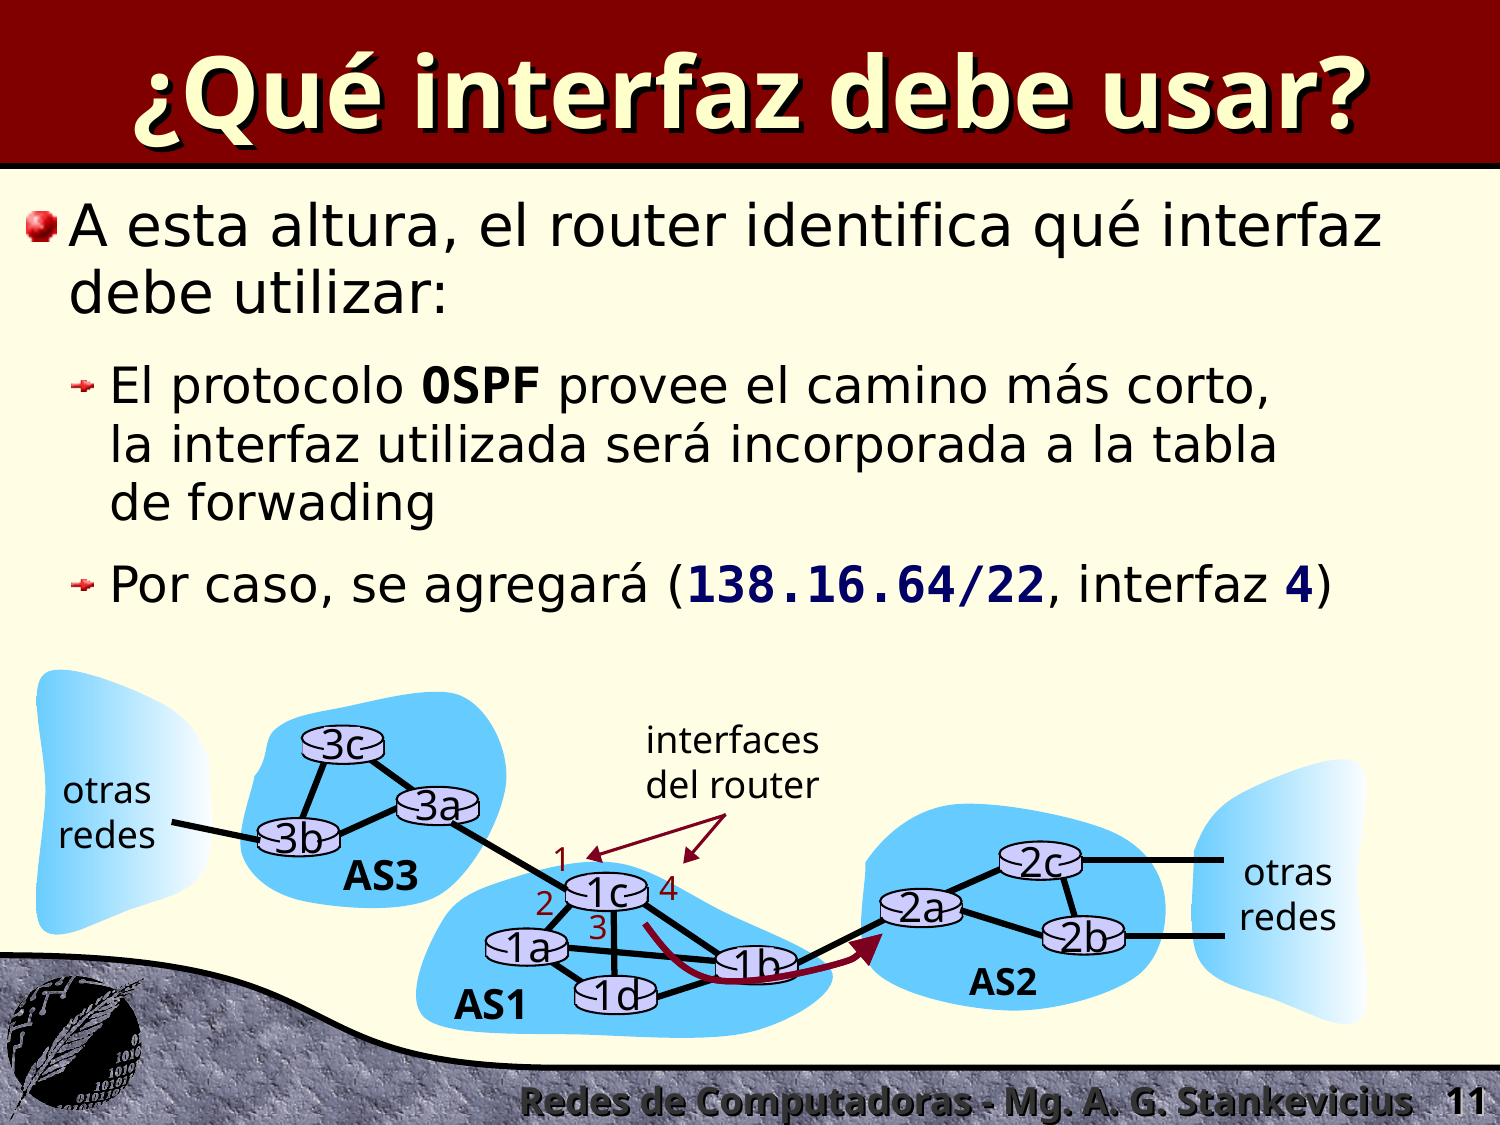

# ¿Qué interfaz debe usar?
A esta altura, el router identifica qué interfaz debe utilizar:
El protocolo OSPF provee el camino más corto,
la interfaz utilizada será incorporada a la tabla
de forwading
Por caso, se agregará (138.16.64/22, interfaz 4)
interfaces
del router
3c
otras
redes
3a
3b
2c
1
otras
redes
AS3
1c
1a
1b
1d
AS1
4
2a
2
3
2b
AS2
11